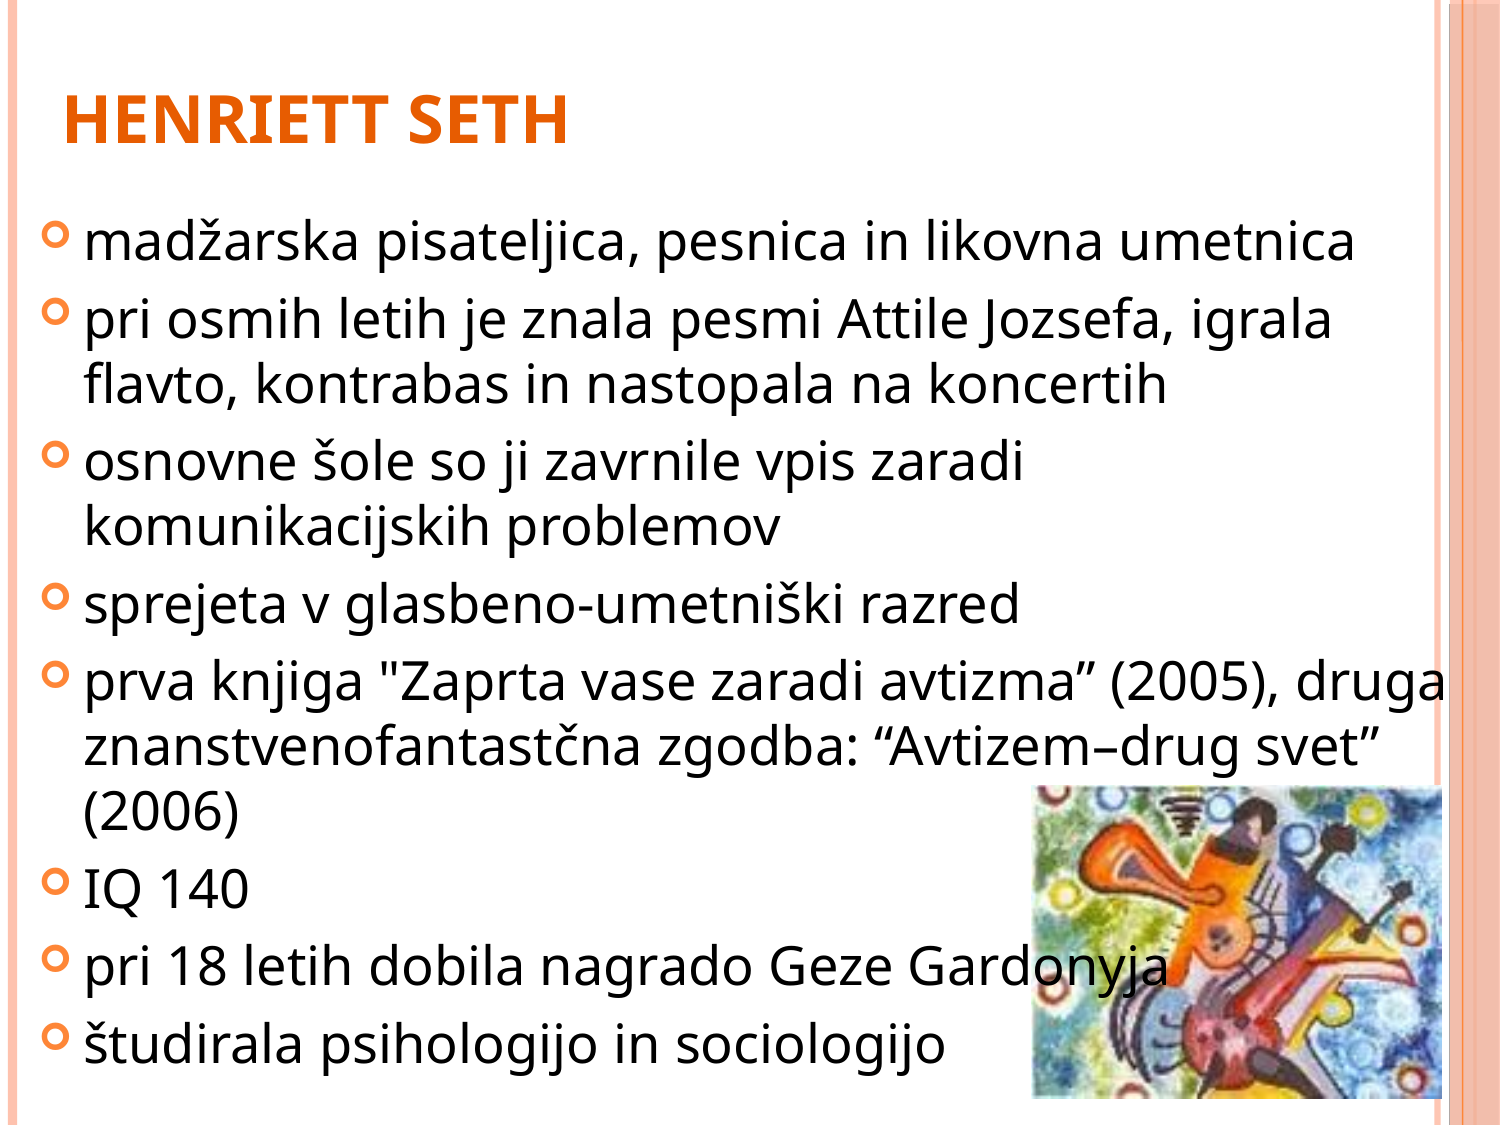

# Henriett Seth
madžarska pisateljica, pesnica in likovna umetnica
pri osmih letih je znala pesmi Attile Jozsefa, igrala flavto, kontrabas in nastopala na koncertih
osnovne šole so ji zavrnile vpis zaradi komunikacijskih problemov
sprejeta v glasbeno-umetniški razred
prva knjiga "Zaprta vase zaradi avtizma” (2005), druga znanstvenofantastčna zgodba: “Avtizem–drug svet” (2006)
IQ 140
pri 18 letih dobila nagrado Geze Gardonyja
študirala psihologijo in sociologijo